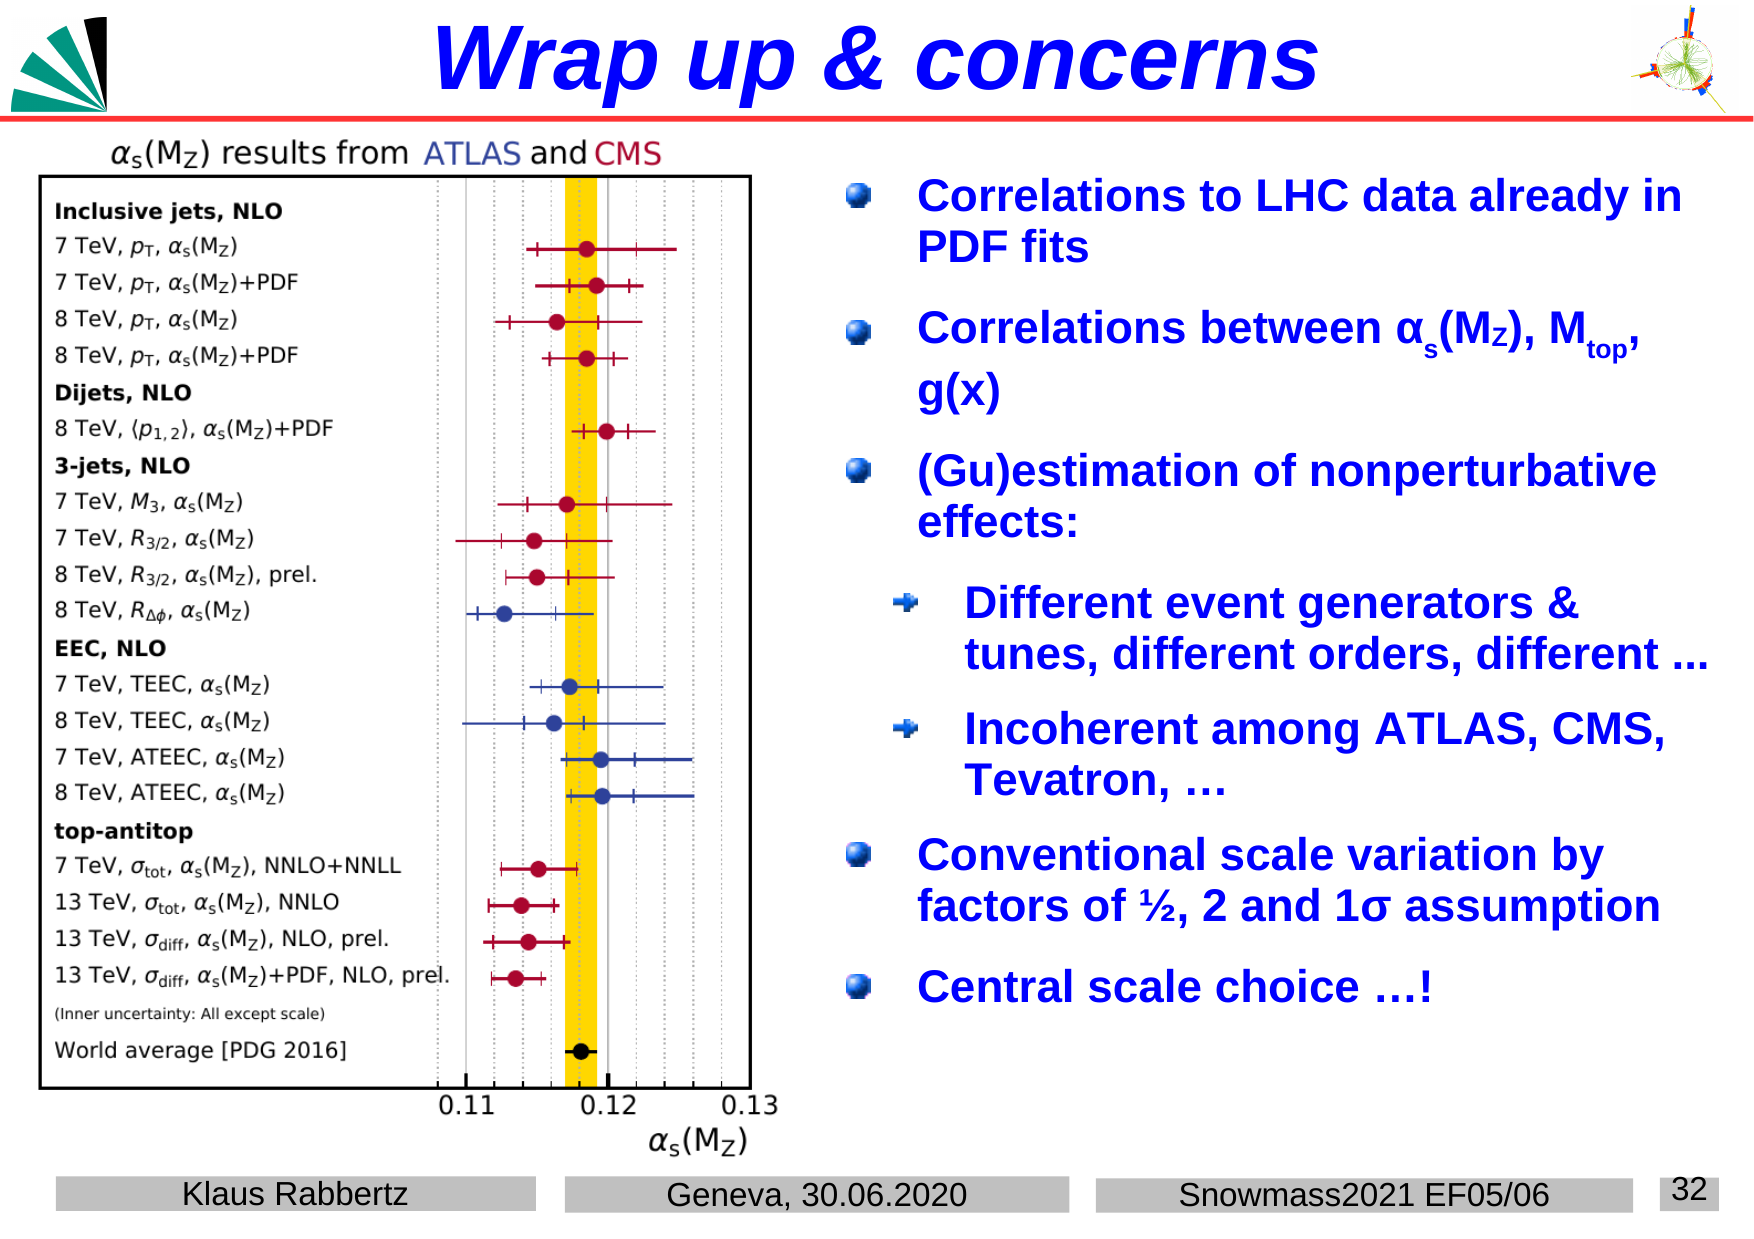

# Wrap up & concerns
Correlations to LHC data already in PDF fits
Correlations between αs(MZ), Mtop, g(x)
(Gu)estimation of nonperturbative effects:
Different event generators & tunes, different orders, different ...
Incoherent among ATLAS, CMS, Tevatron, …
Conventional scale variation by factors of ½, 2 and 1σ assumption
Central scale choice …!